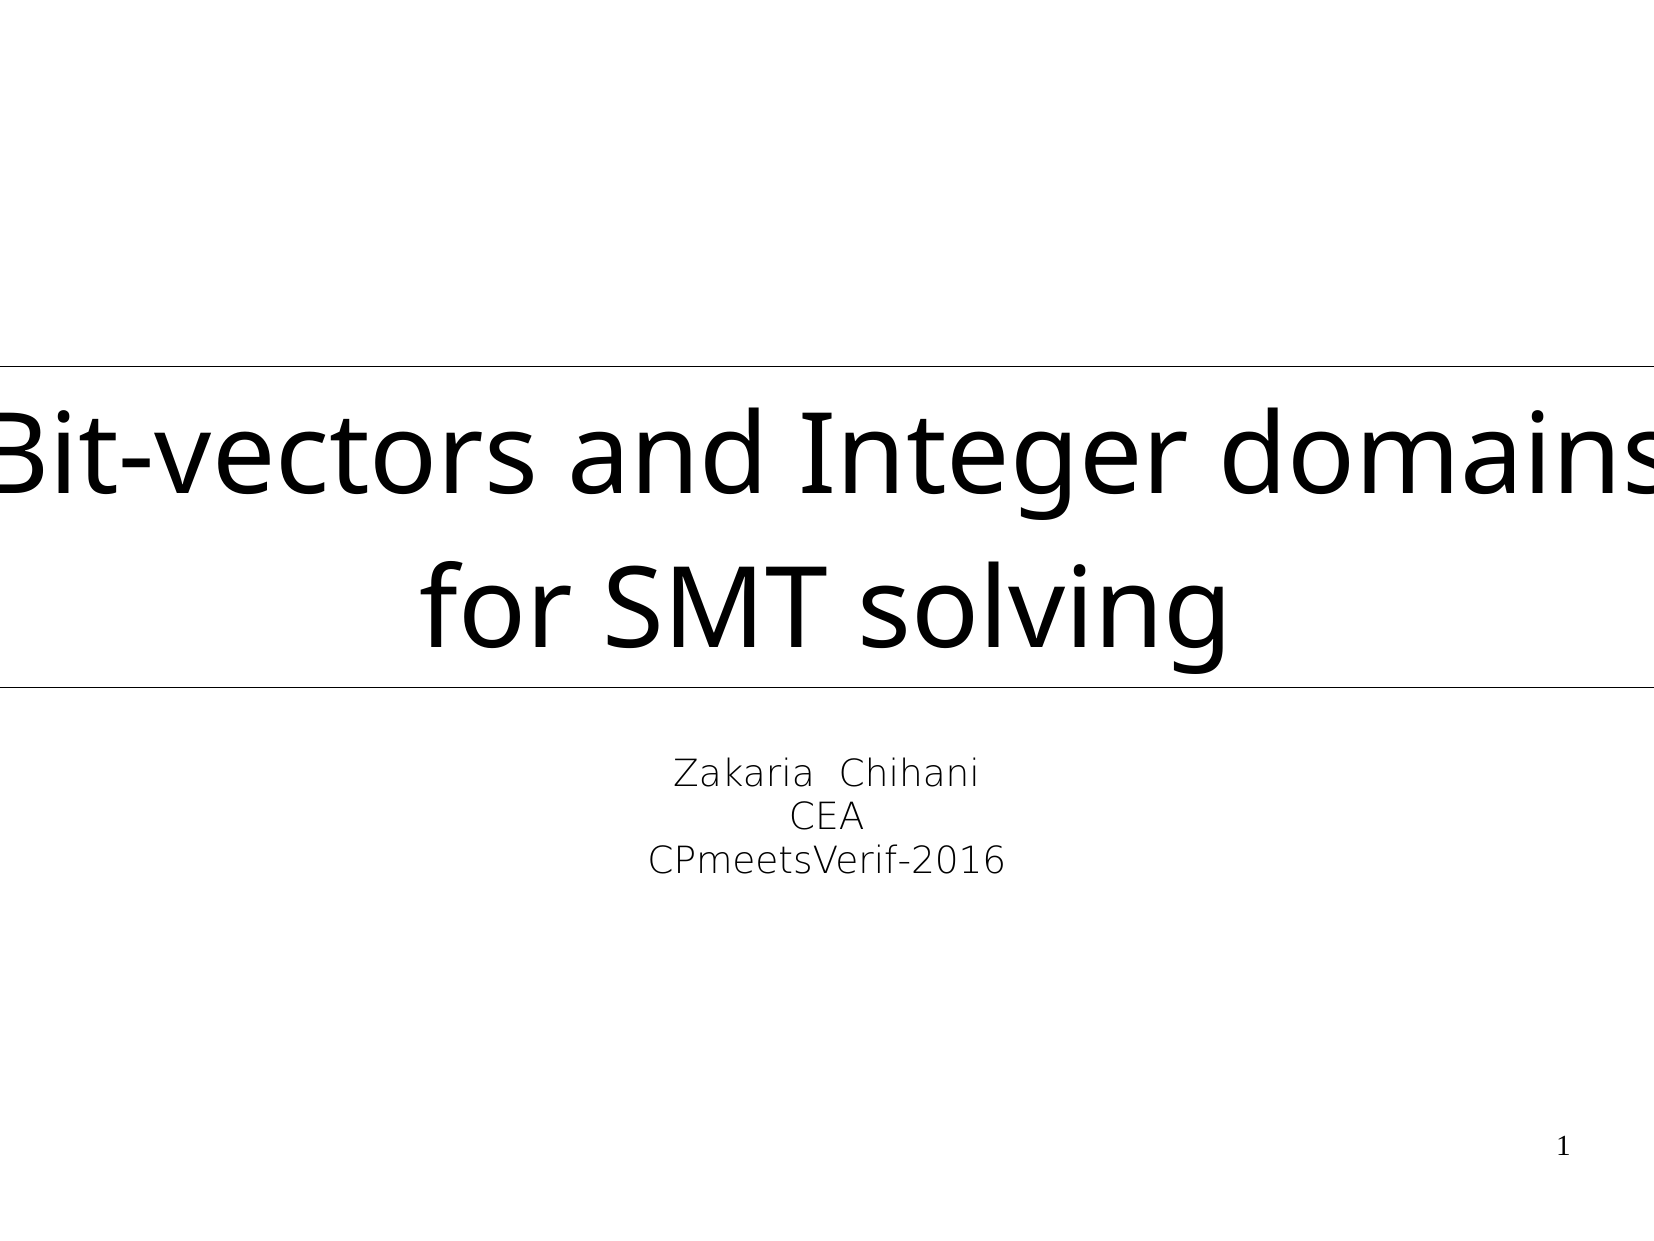

⋈& ⊕⋁⋀⇒∣≪≫∈⊥
Hi Im Zak, and I'm gonna present some work in progress
On using Constraint programming to tackle bit vector theorie
Bit-vectors and Integer domains
for SMT solving
Zakaria Chihani
CEA
CPmeetsVerif-2016
1